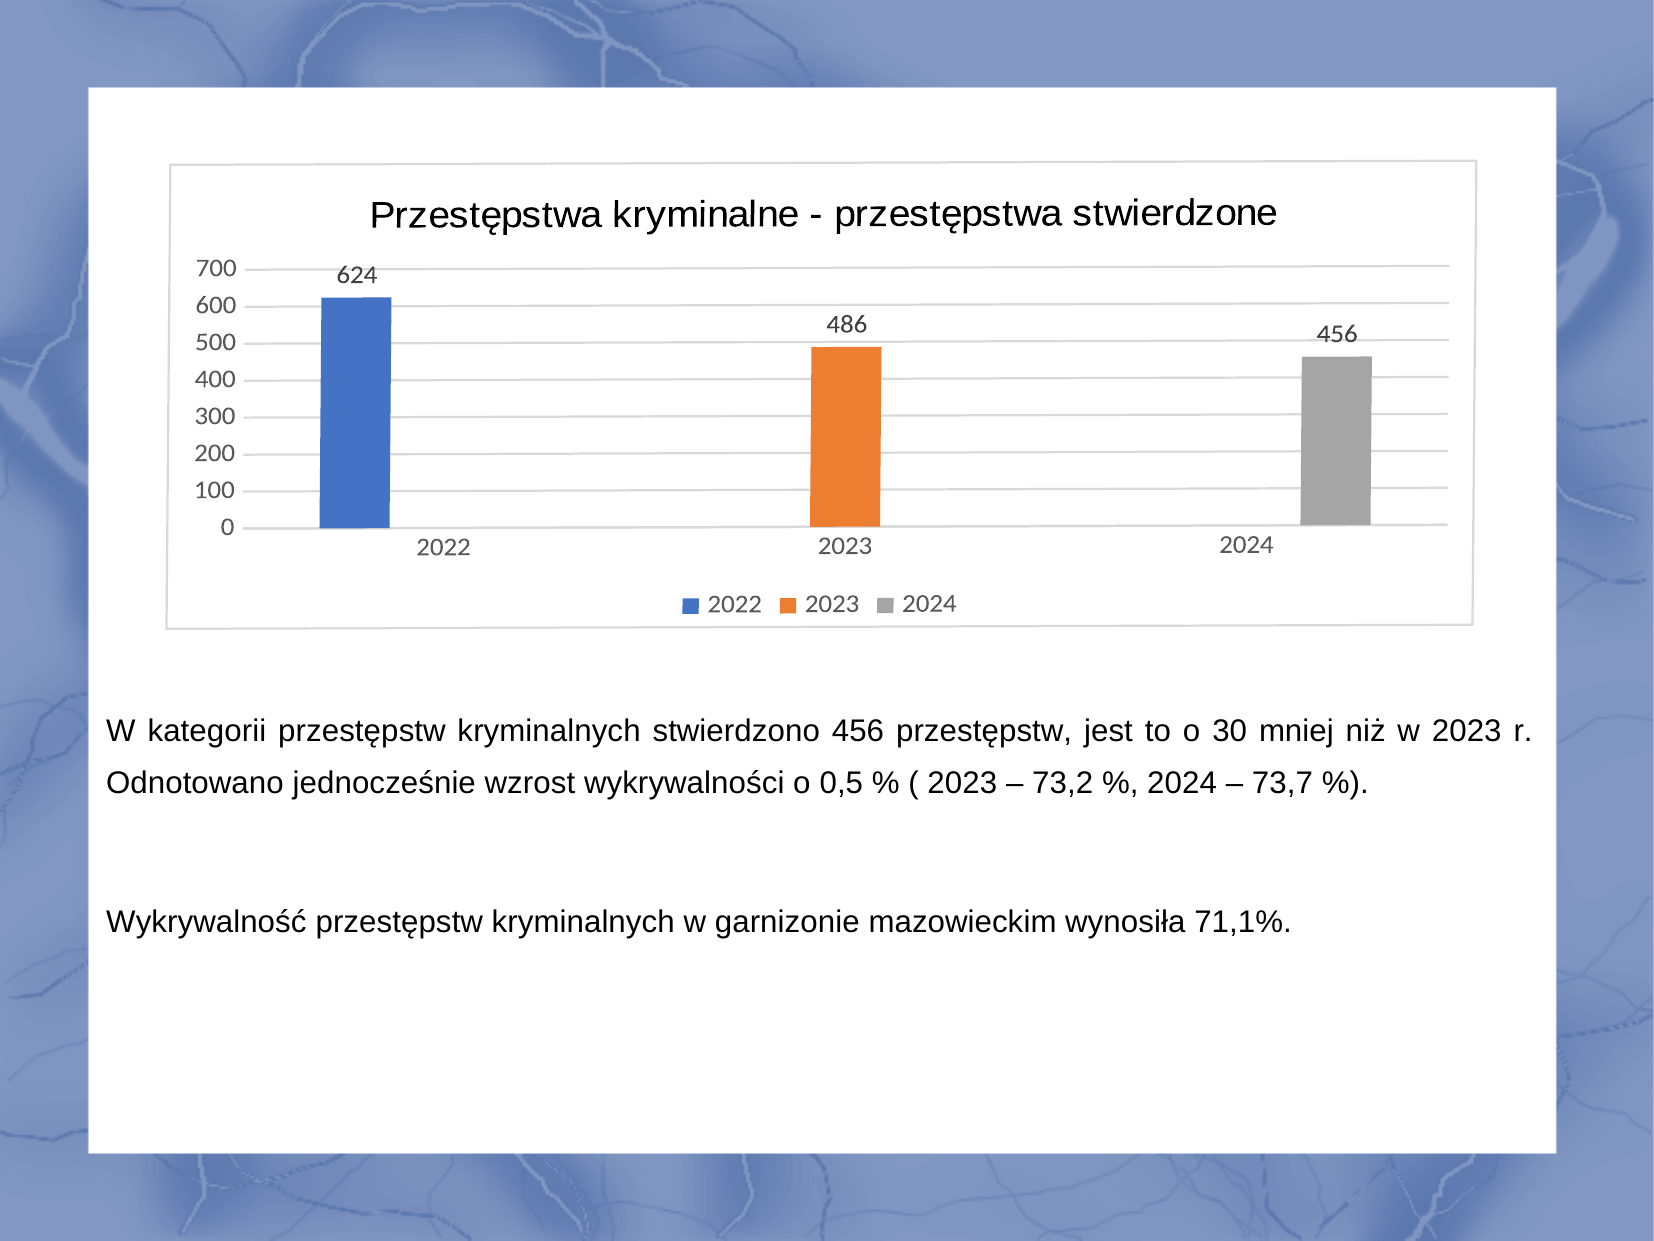

### Chart: Przestępstwa kryminalne - przestępstwa stwierdzone
| Category | 2022 | 2023 | 2024 |
|---|---|---|---|
| 2022 | 624.0 | None | None |
| 2023 | None | 486.0 | None |
| 2024 | None | None | 456.0 |# W kategorii przestępstw kryminalnych stwierdzono 456 przestępstw, jest to o 30 mniej niż w 2023 r. Odnotowano jednocześnie wzrost wykrywalności o 0,5 % ( 2023 – 73,2 %, 2024 – 73,7 %).
Wykrywalność przestępstw kryminalnych w garnizonie mazowieckim wynosiła 71,1%.